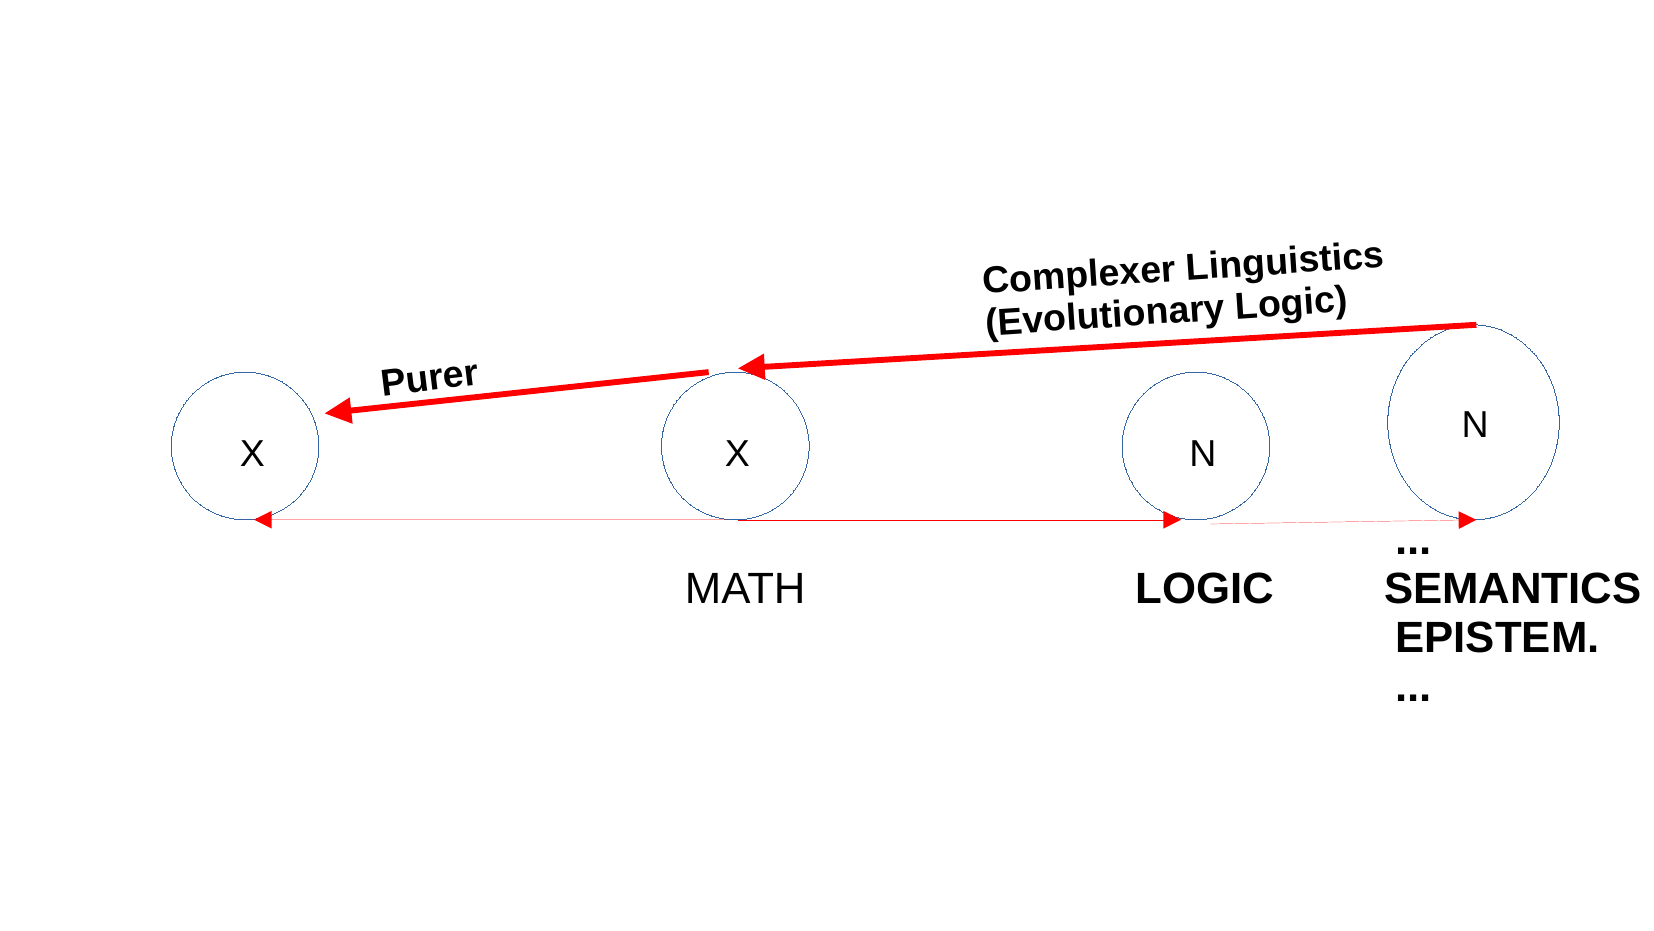

Complexer Linguistics
(Evolutionary Logic)
Purer
N
 X X N
 ...
MATH LOGIC SEMANTICS
 EPISTEM.
 ...